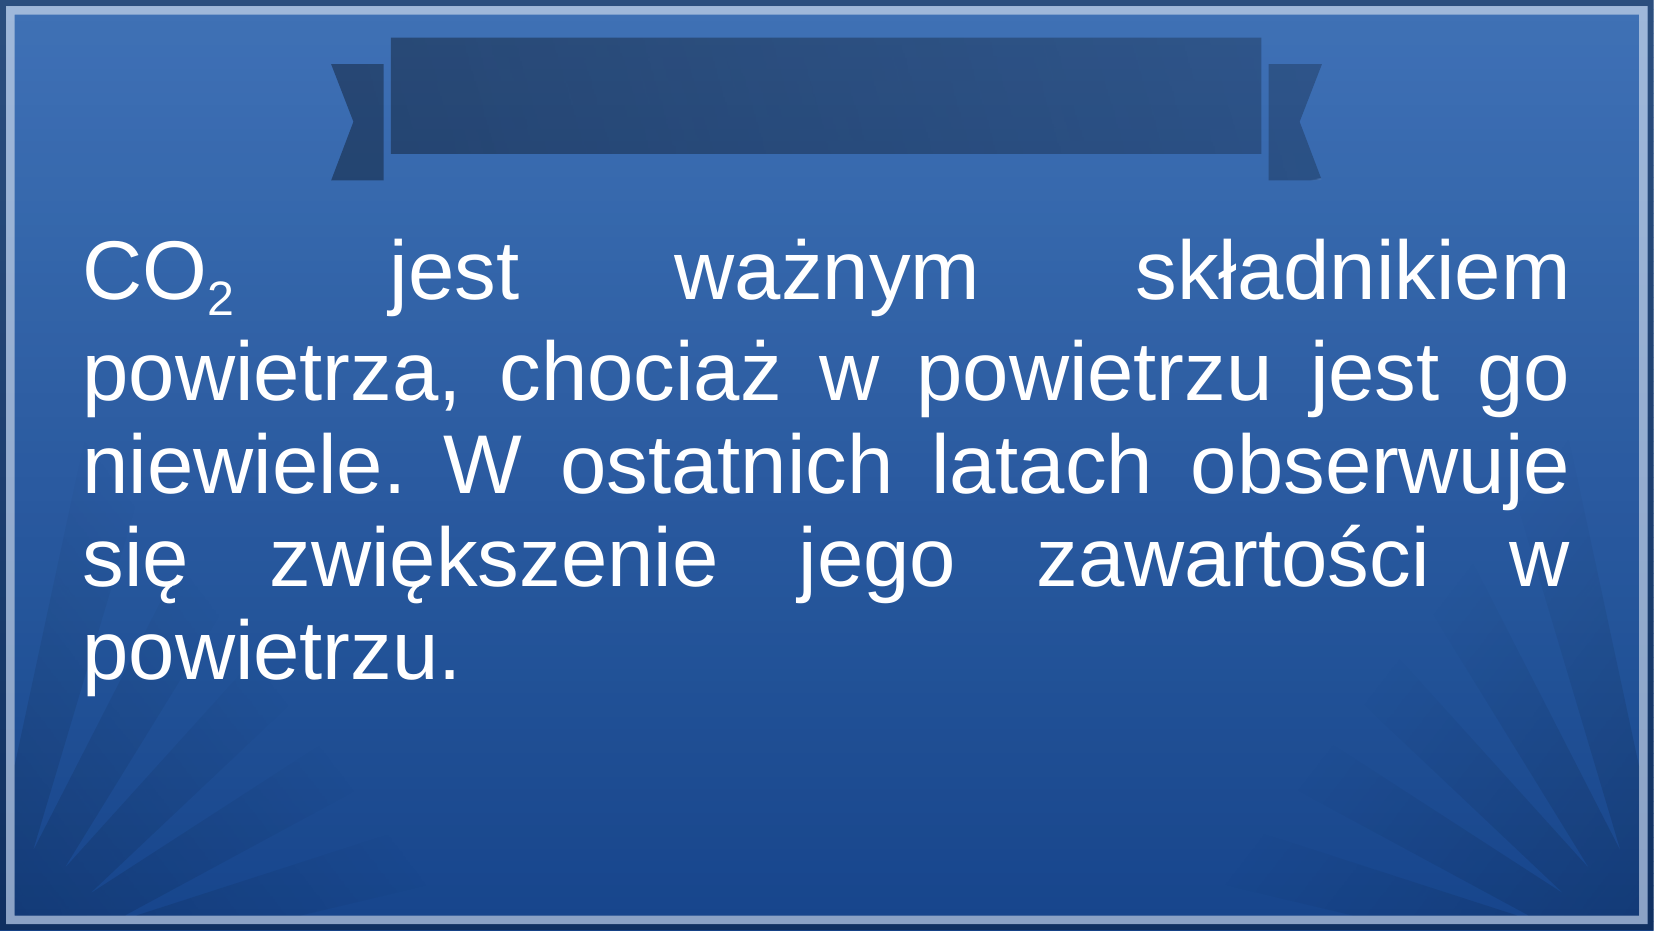

#
CO2 jest ważnym składnikiem powietrza, chociaż w powietrzu jest go niewiele. W ostatnich latach obserwuje się zwiększenie jego zawartości w powietrzu.